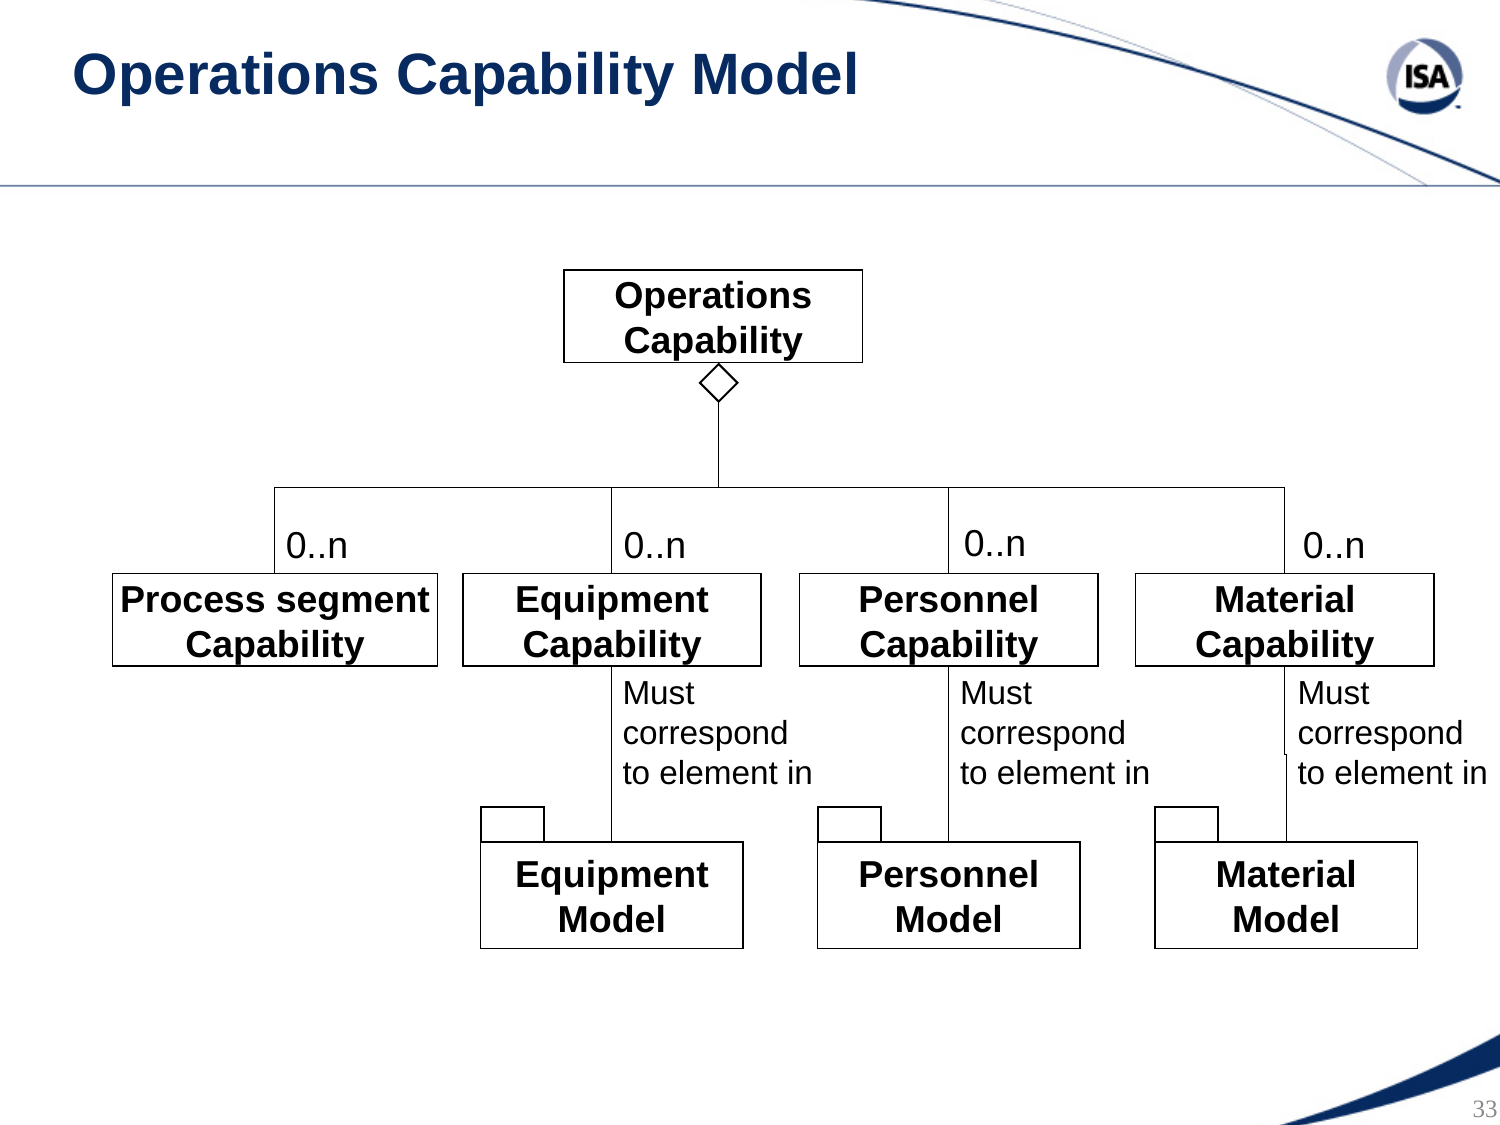

# Operations Capability Model
Operations
Capability
0..n
0..n
0..n
0..n
Process segment
Capability
Equipment
Capability
Personnel
Capability
Material
Capability
Must
correspond
to element in
Must
correspond
to element in
Must
correspond
to element in
Equipment
Model
Personnel
Model
Material
Model